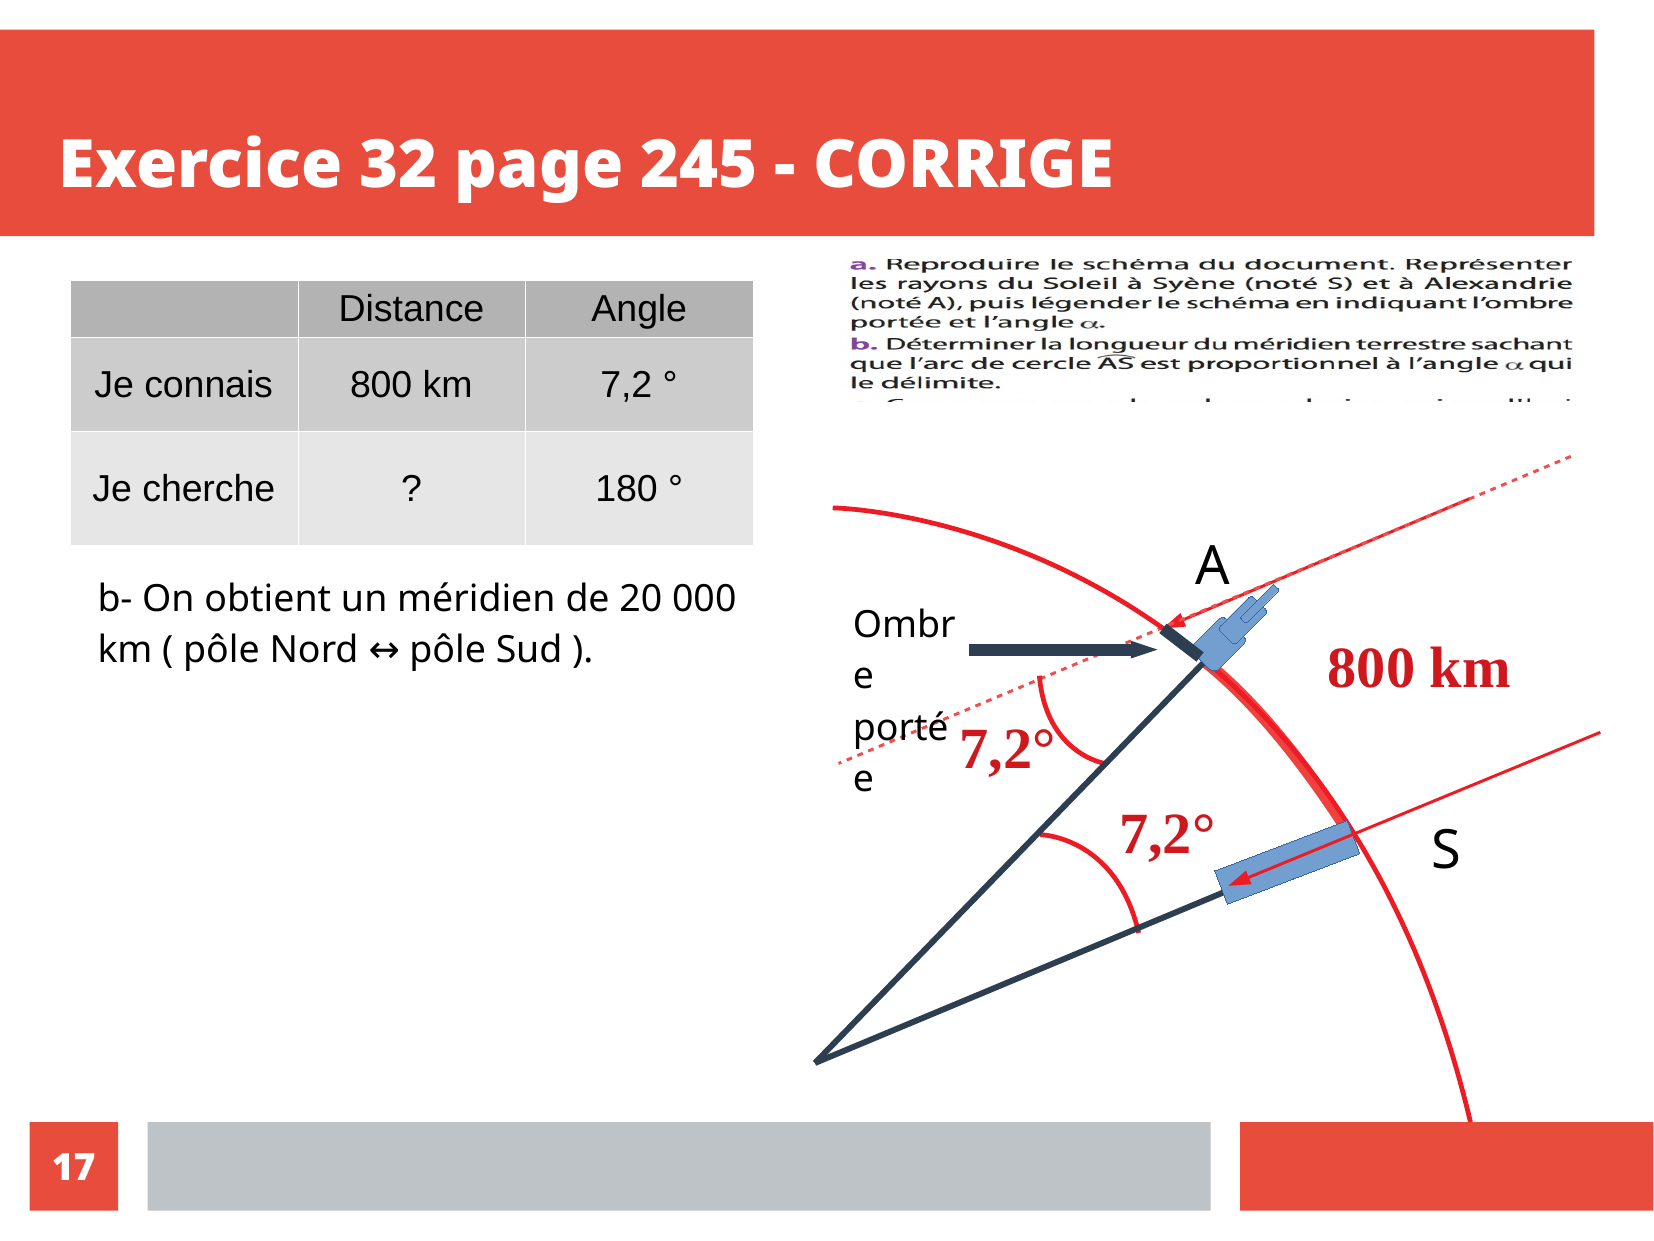

# Exercice 32 page 245 - CORRIGE
| | Distance | Angle |
| --- | --- | --- |
| Je connais | 800 km | 7,2 ° |
| Je cherche | ? | 180 ° |
A
S
b- On obtient un méridien de 20 000 km ( pôle Nord ↔ pôle Sud ).
Ombre portée
800 km
7,2°
7,2°
17